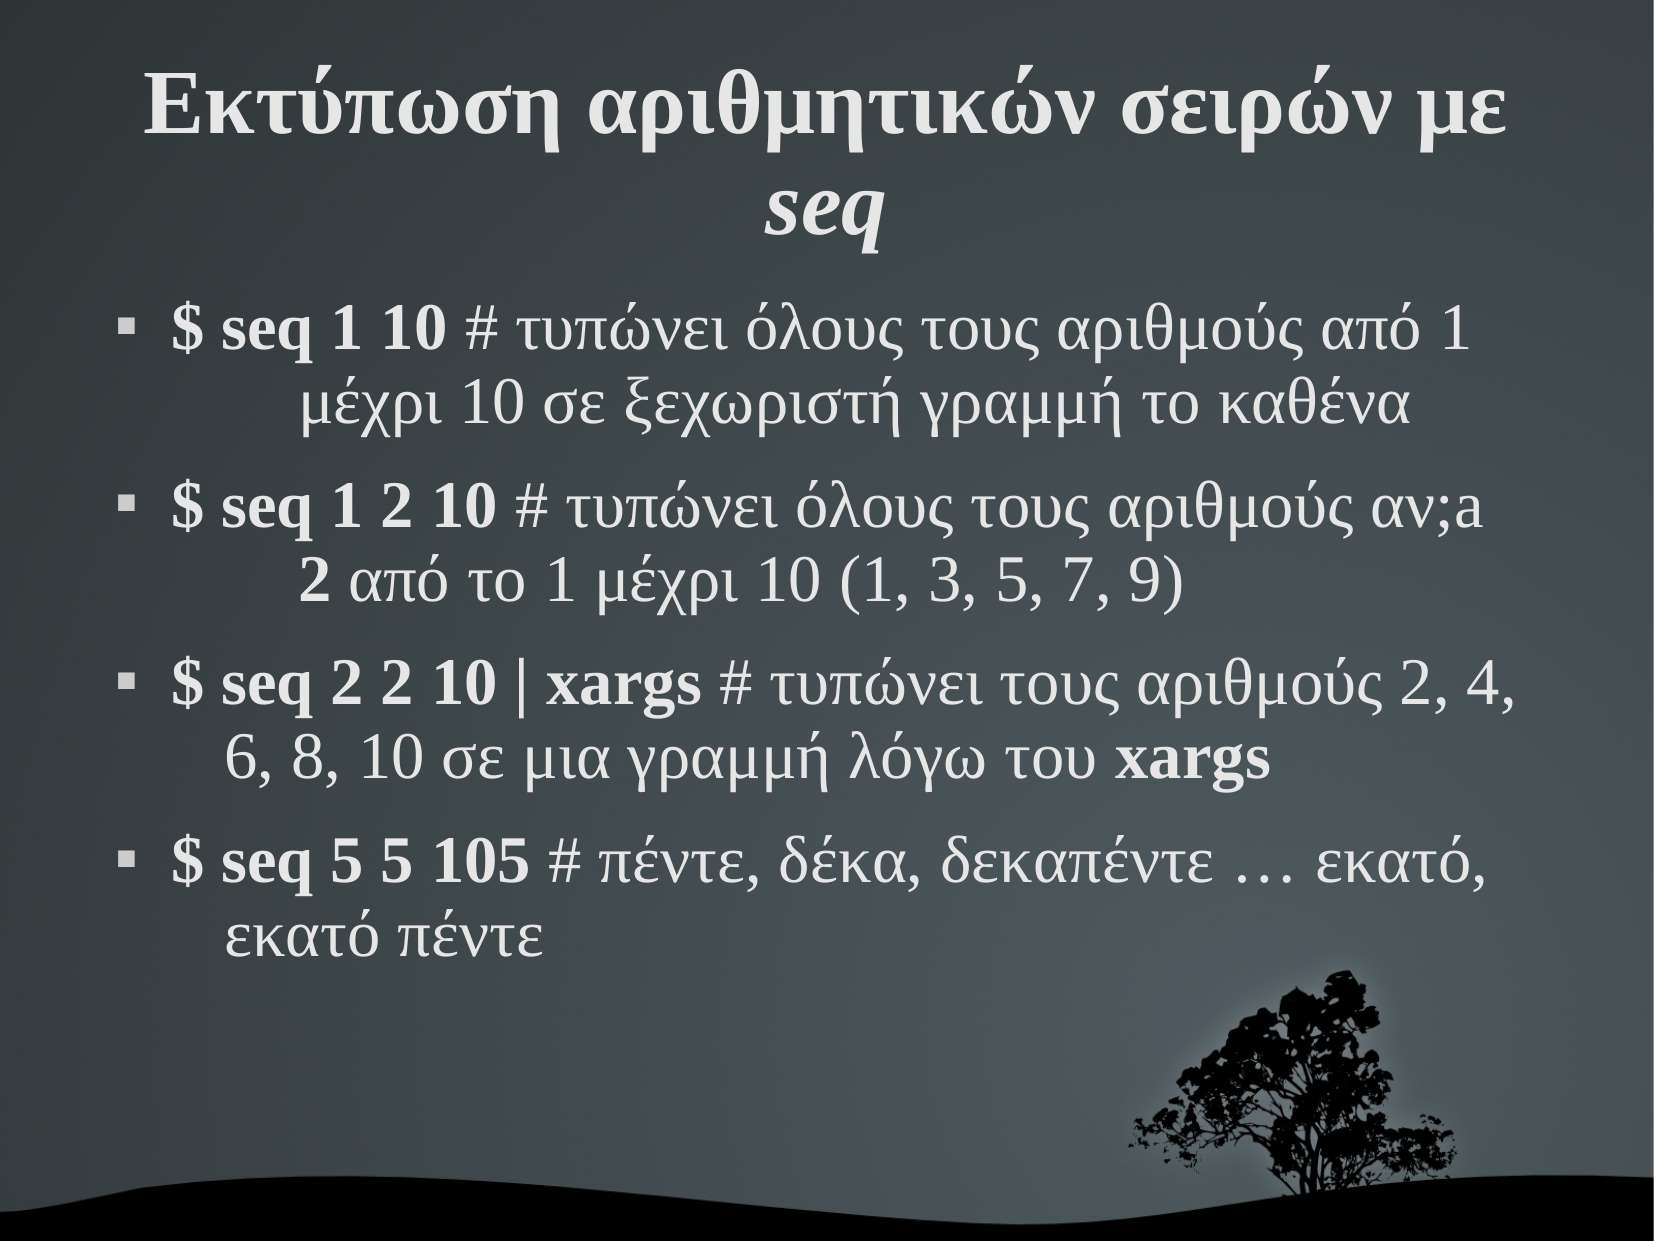

# Εκτύπωση αριθμητικών σειρών με seq
$ seq 1 10 # τυπώνει όλους τους αριθμούς από 1 		μέχρι 10 σε ξεχωριστή γραμμή το καθένα
$ seq 1 2 10 # τυπώνει όλους τους αριθμούς αν;a 		2 από το 1 μέχρι 10 (1, 3, 5, 7, 9)
$ seq 2 2 10 | xargs # τυπώνει τους αριθμούς 2, 4, 6, 8, 10 σε μια γραμμή λόγω του xargs
$ seq 5 5 105 # πέντε, δέκα, δεκαπέντε … εκατό, εκατό πέντε